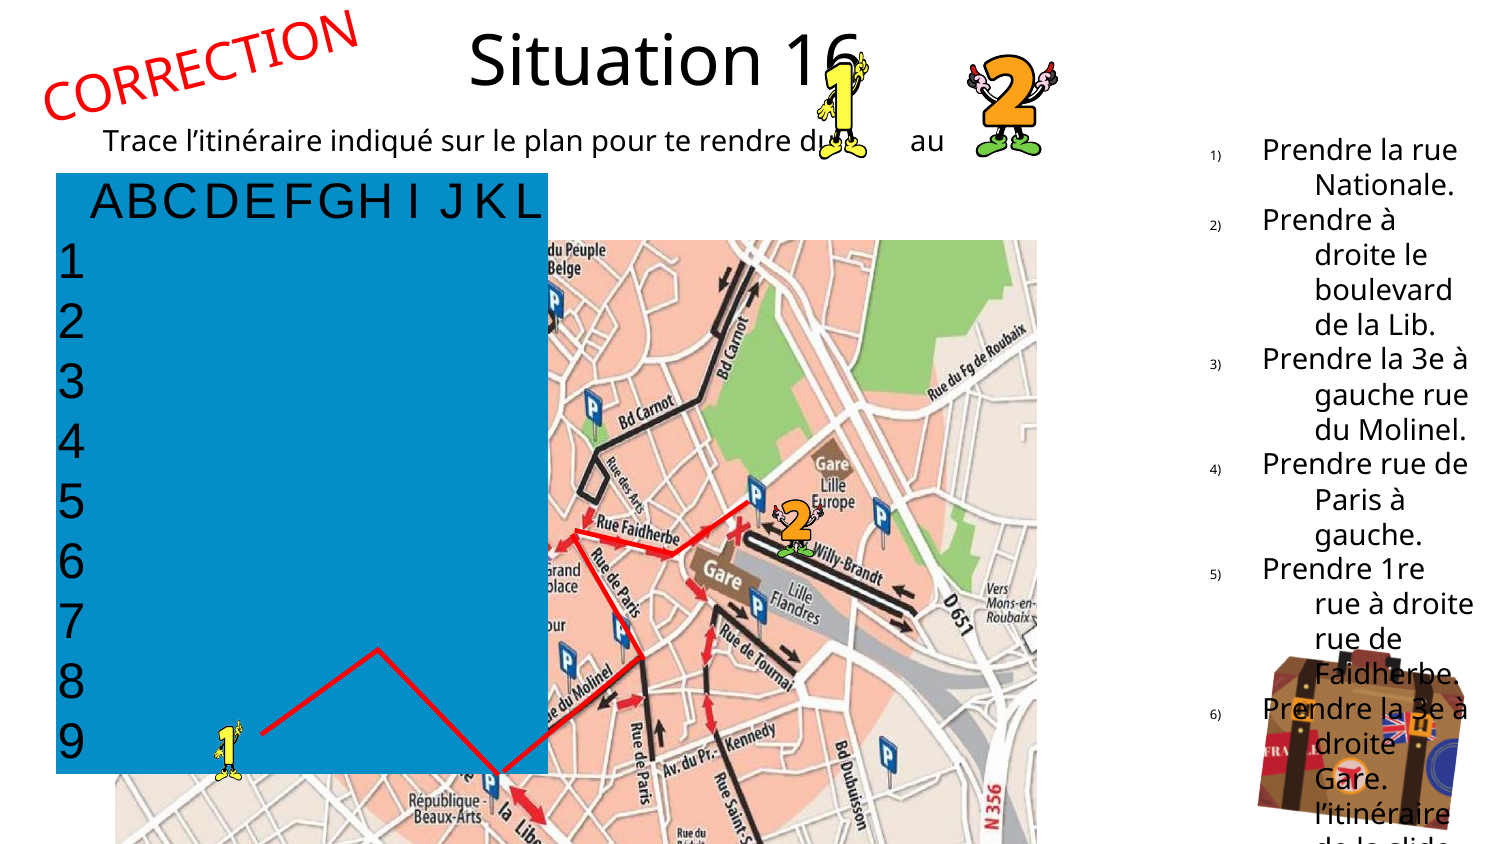

Situation 16
CORRECTION
Trace l’itinéraire indiqué sur le plan pour te rendre du au
Prendre la rue Nationale.
Prendre à droite le boulevard de la Lib.
Prendre la 3e à gauche rue du Molinel.
Prendre rue de Paris à gauche.
Prendre 1re rue à droite rue de Faidherbe.
Prendre la 3e à droite Gare. l’itinéraire de la slide précédente..
copier/coller votre plan et y remettre les numéros 1 et 2.
Utilisez ensuite les traits ci-dessous pour tracer vos itinéraires (Copier/coller pour en avoir + ou supprimer le surplus)
| | A | B | C | D | E | F | G | H | I | J | K | L |
| --- | --- | --- | --- | --- | --- | --- | --- | --- | --- | --- | --- | --- |
| 1 | | | | | | | | | | | | |
| 2 | | | | | | | | | | | | |
| 3 | | | | | | | | | | | | |
| 4 | | | | | | | | | | | | |
| 5 | | | | | | | | | | | | |
| 6 | | | | | | | | | | | | |
| 7 | | | | | | | | | | | | |
| 8 | | | | | | | | | | | | |
| 9 | | | | | | | | | | | | |
Pour le tableau, positionnez-le sur votre plan. Si besoin supprimez ou ajoutez des lignes et des colonnes.